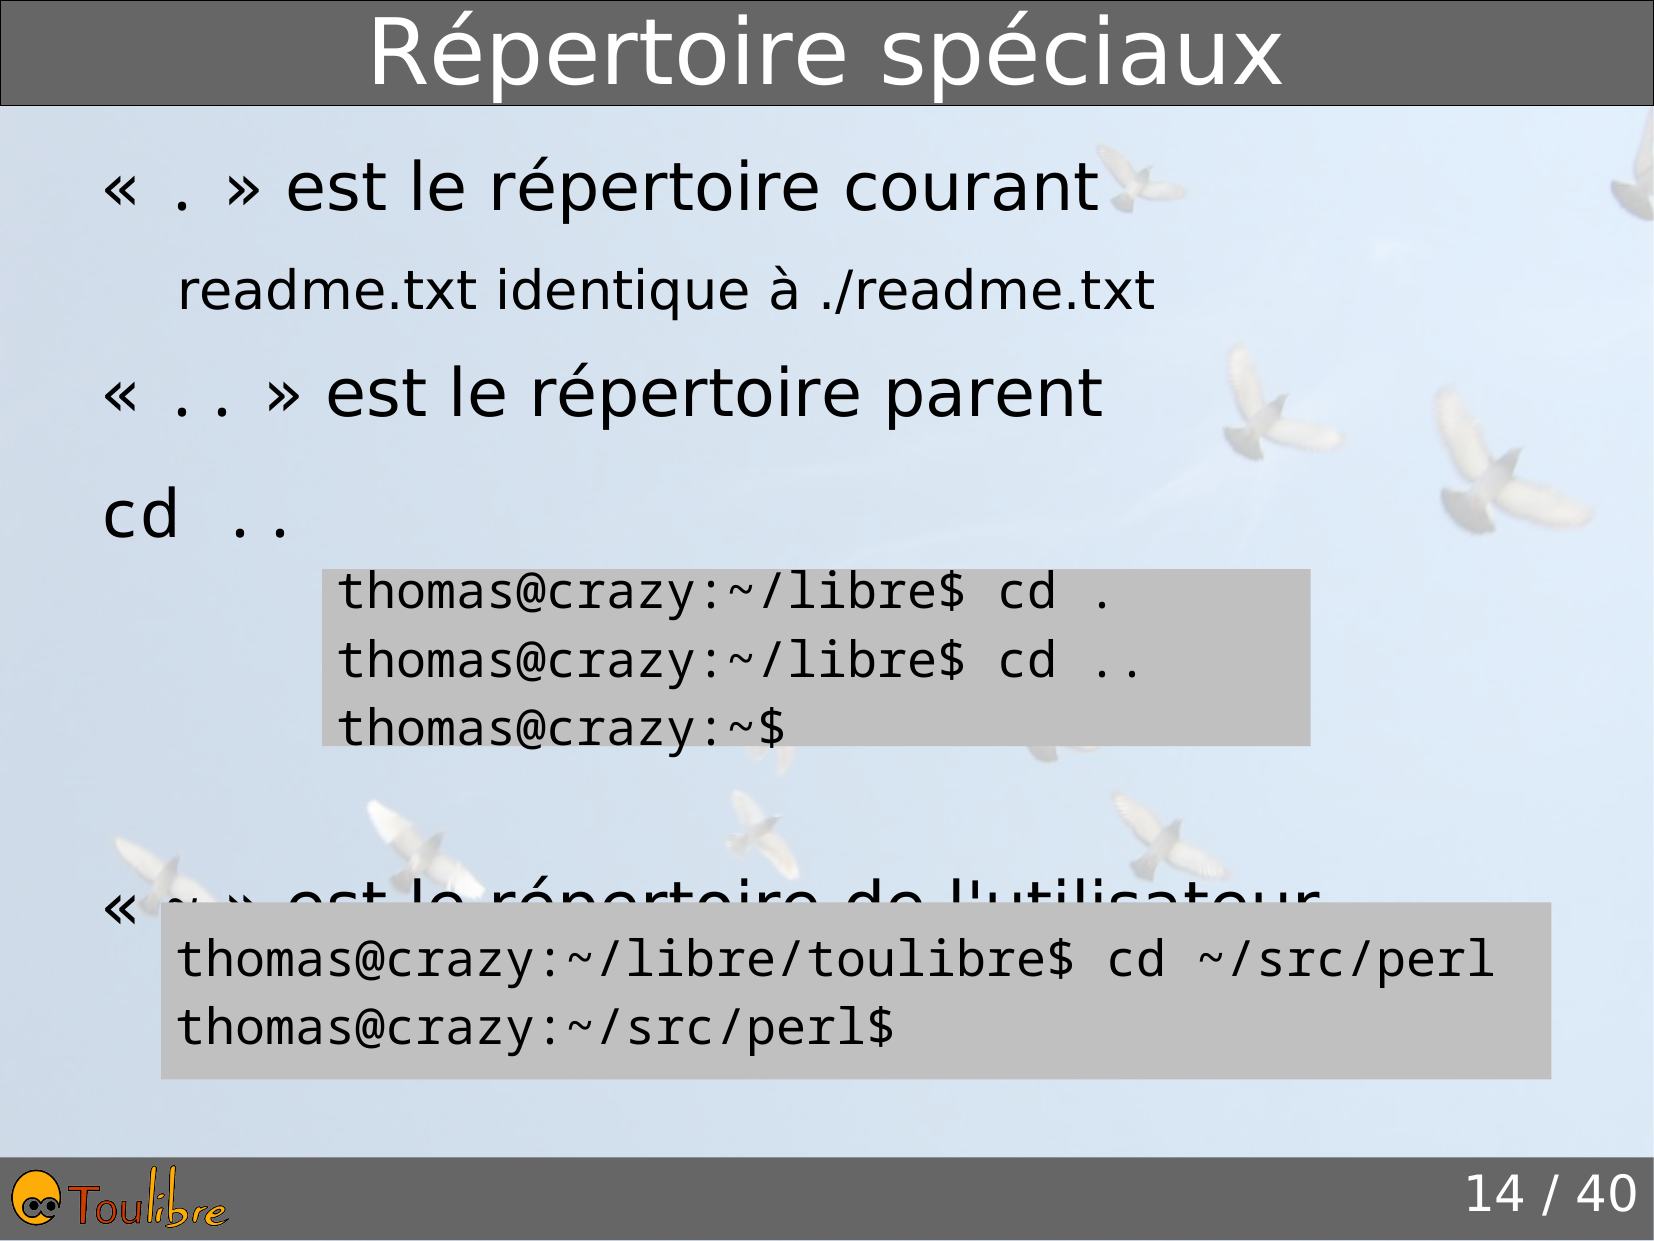

# Répertoire spéciaux
« . » est le répertoire courant
readme.txt identique à ./readme.txt
« .. » est le répertoire parent
cd ..
« ~ » est le répertoire de l'utilisateur
thomas@crazy:~/libre$ cd .
thomas@crazy:~/libre$ cd ..
thomas@crazy:~$
thomas@crazy:~/libre/toulibre$ cd ~/src/perl
thomas@crazy:~/src/perl$